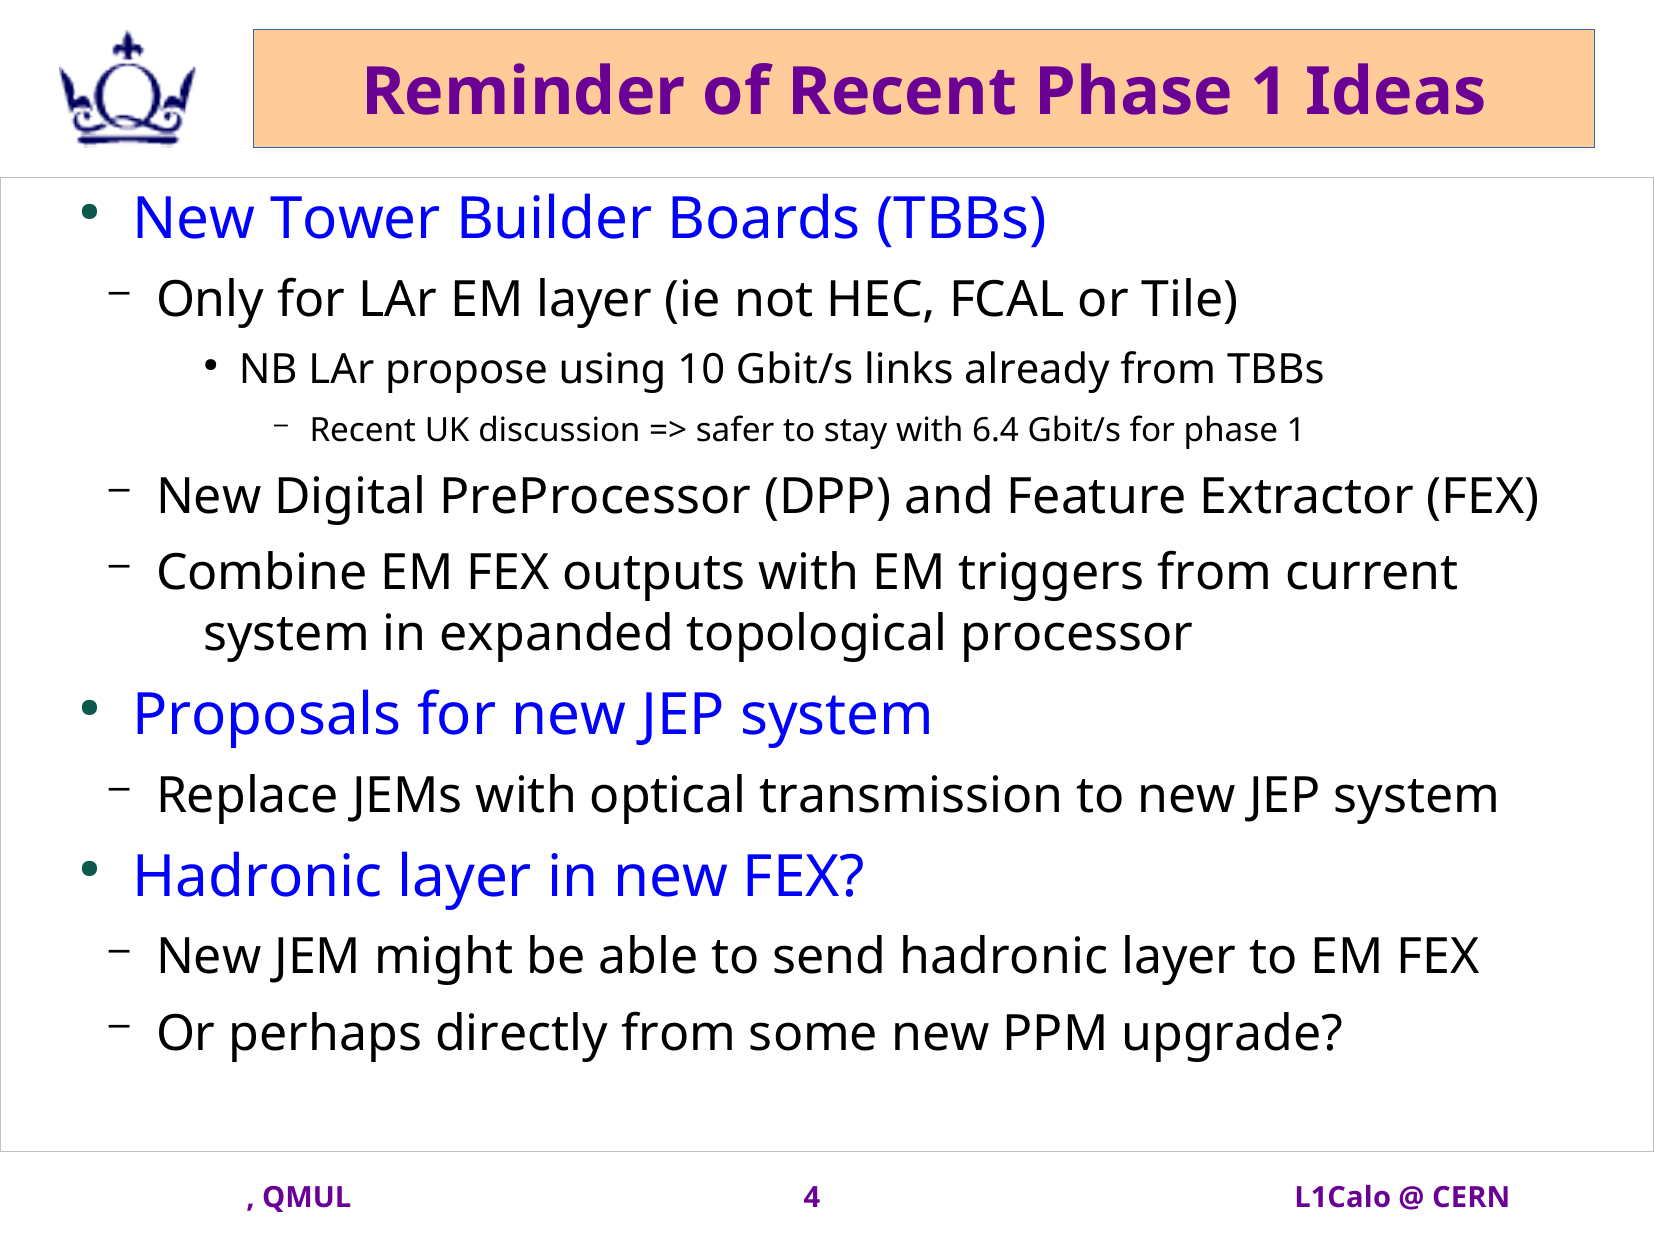

# Reminder of Recent Phase 1 Ideas
New Tower Builder Boards (TBBs)
Only for LAr EM layer (ie not HEC, FCAL or Tile)
NB LAr propose using 10 Gbit/s links already from TBBs
Recent UK discussion => safer to stay with 6.4 Gbit/s for phase 1
New Digital PreProcessor (DPP) and Feature Extractor (FEX)
Combine EM FEX outputs with EM triggers from current system in expanded topological processor
Proposals for new JEP system
Replace JEMs with optical transmission to new JEP system
Hadronic layer in new FEX?
New JEM might be able to send hadronic layer to EM FEX
Or perhaps directly from some new PPM upgrade?